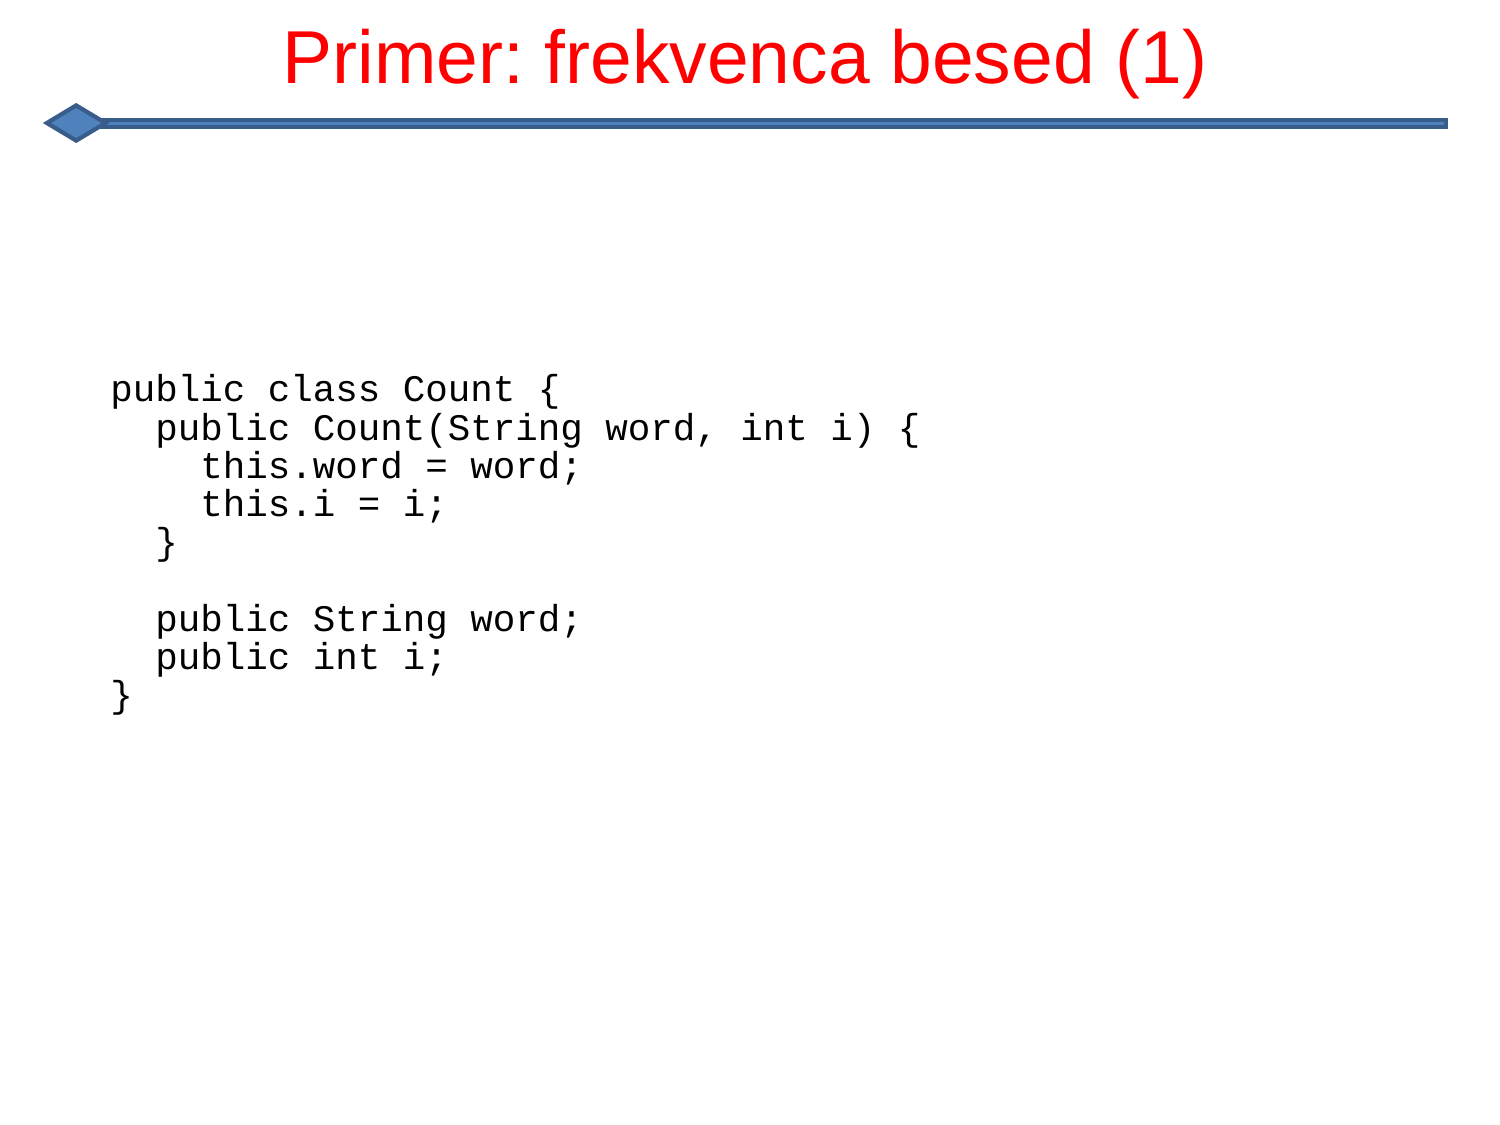

# Primer: frekvenca besed (1)
public class Count {
 public Count(String word, int i) {
 this.word = word;
 this.i = i;
 }
 public String word;
 public int i;
}